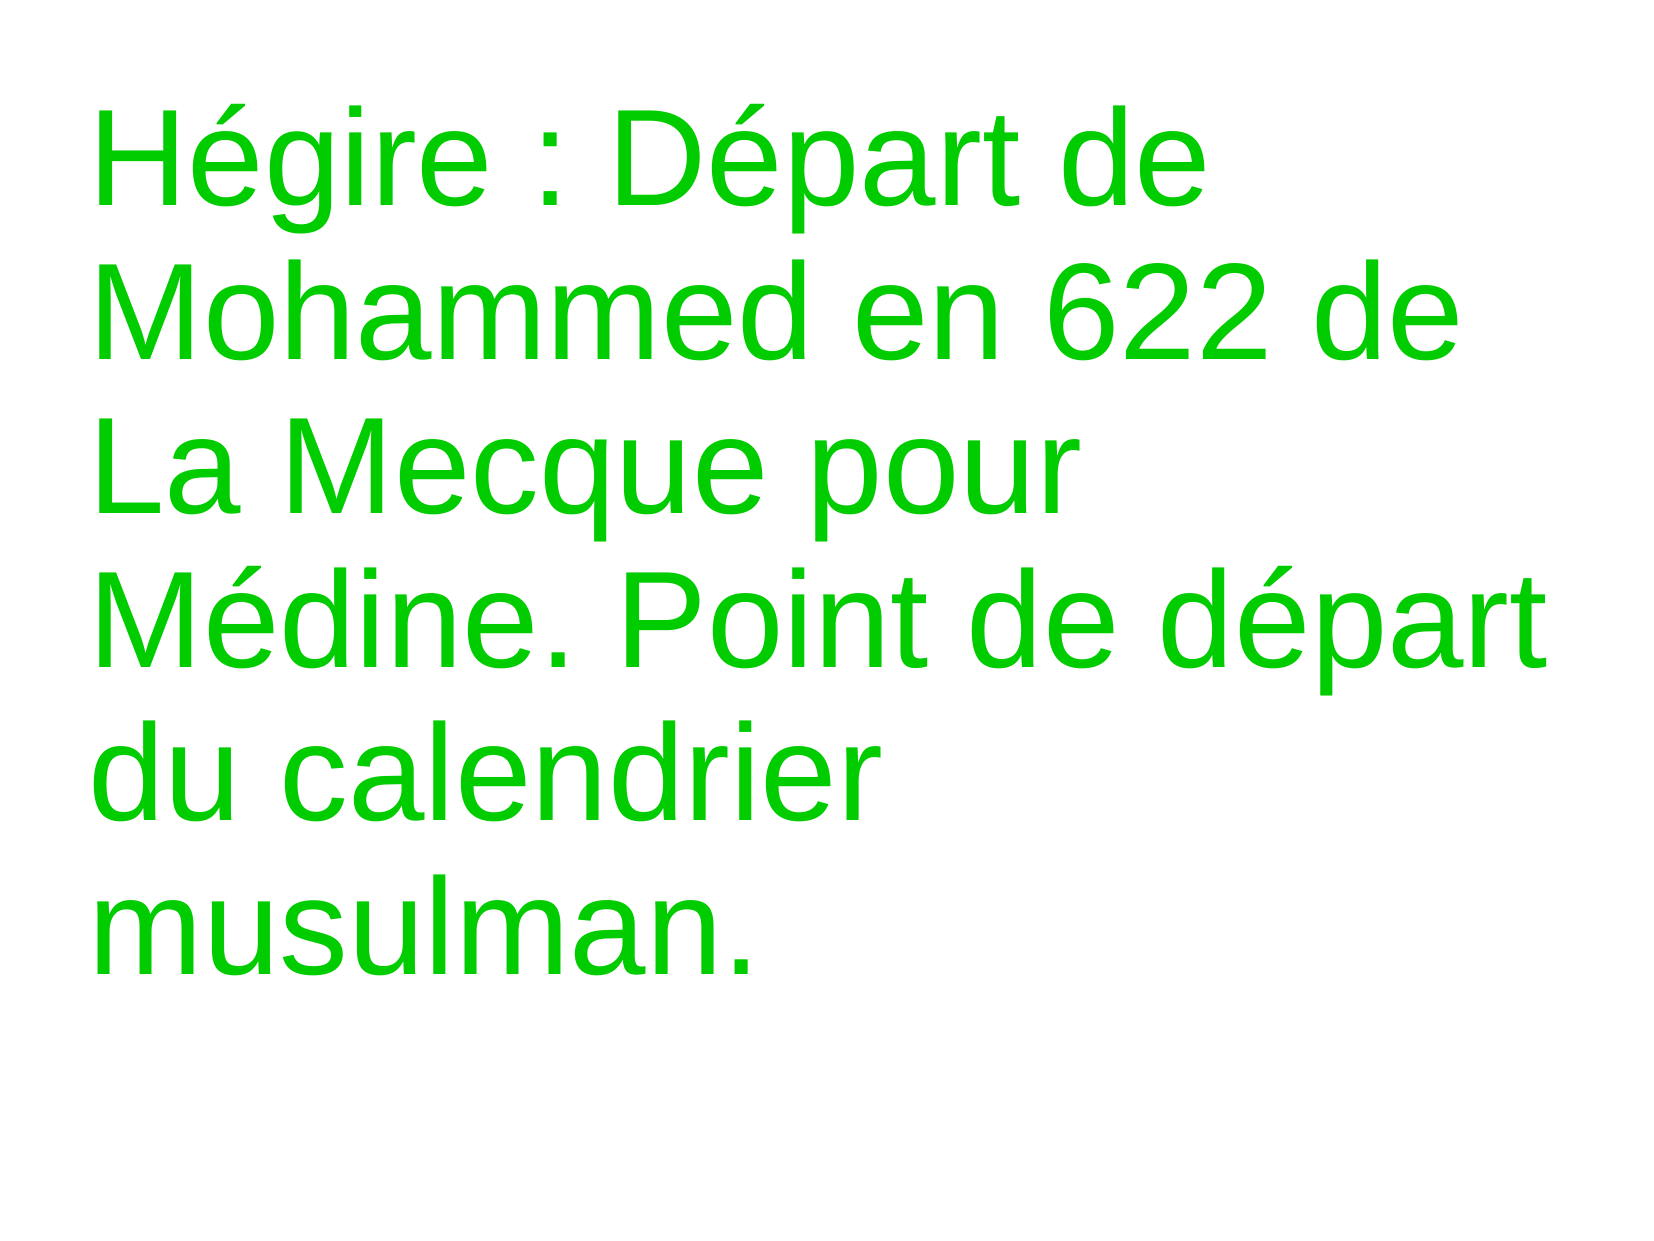

# Hégire : Départ de Mohammed en 622 de La Mecque pour Médine. Point de départ du calendrier musulman.